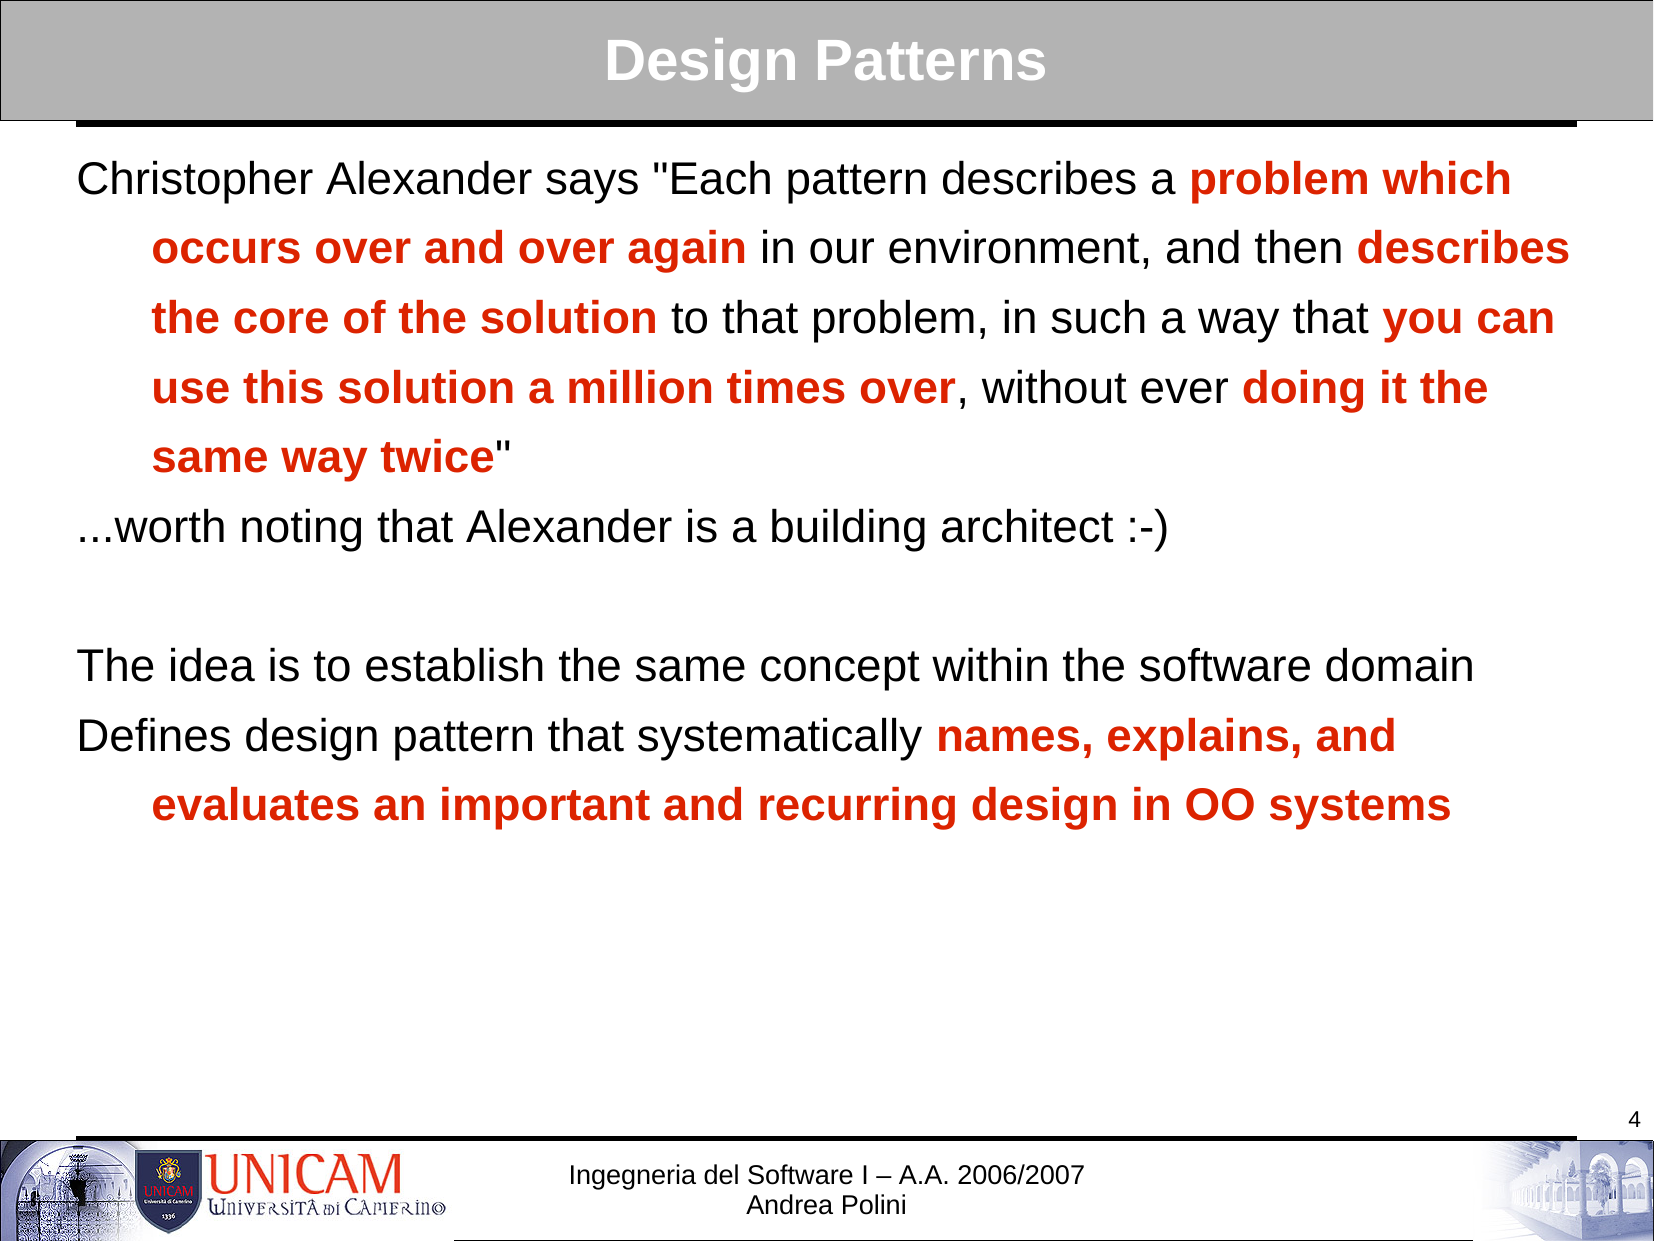

# Design Patterns
Christopher Alexander says "Each pattern describes a problem which occurs over and over again in our environment, and then describes the core of the solution to that problem, in such a way that you can use this solution a million times over, without ever doing it the same way twice"
...worth noting that Alexander is a building architect :-)
The idea is to establish the same concept within the software domain
Defines design pattern that systematically names, explains, and evaluates an important and recurring design in OO systems
4